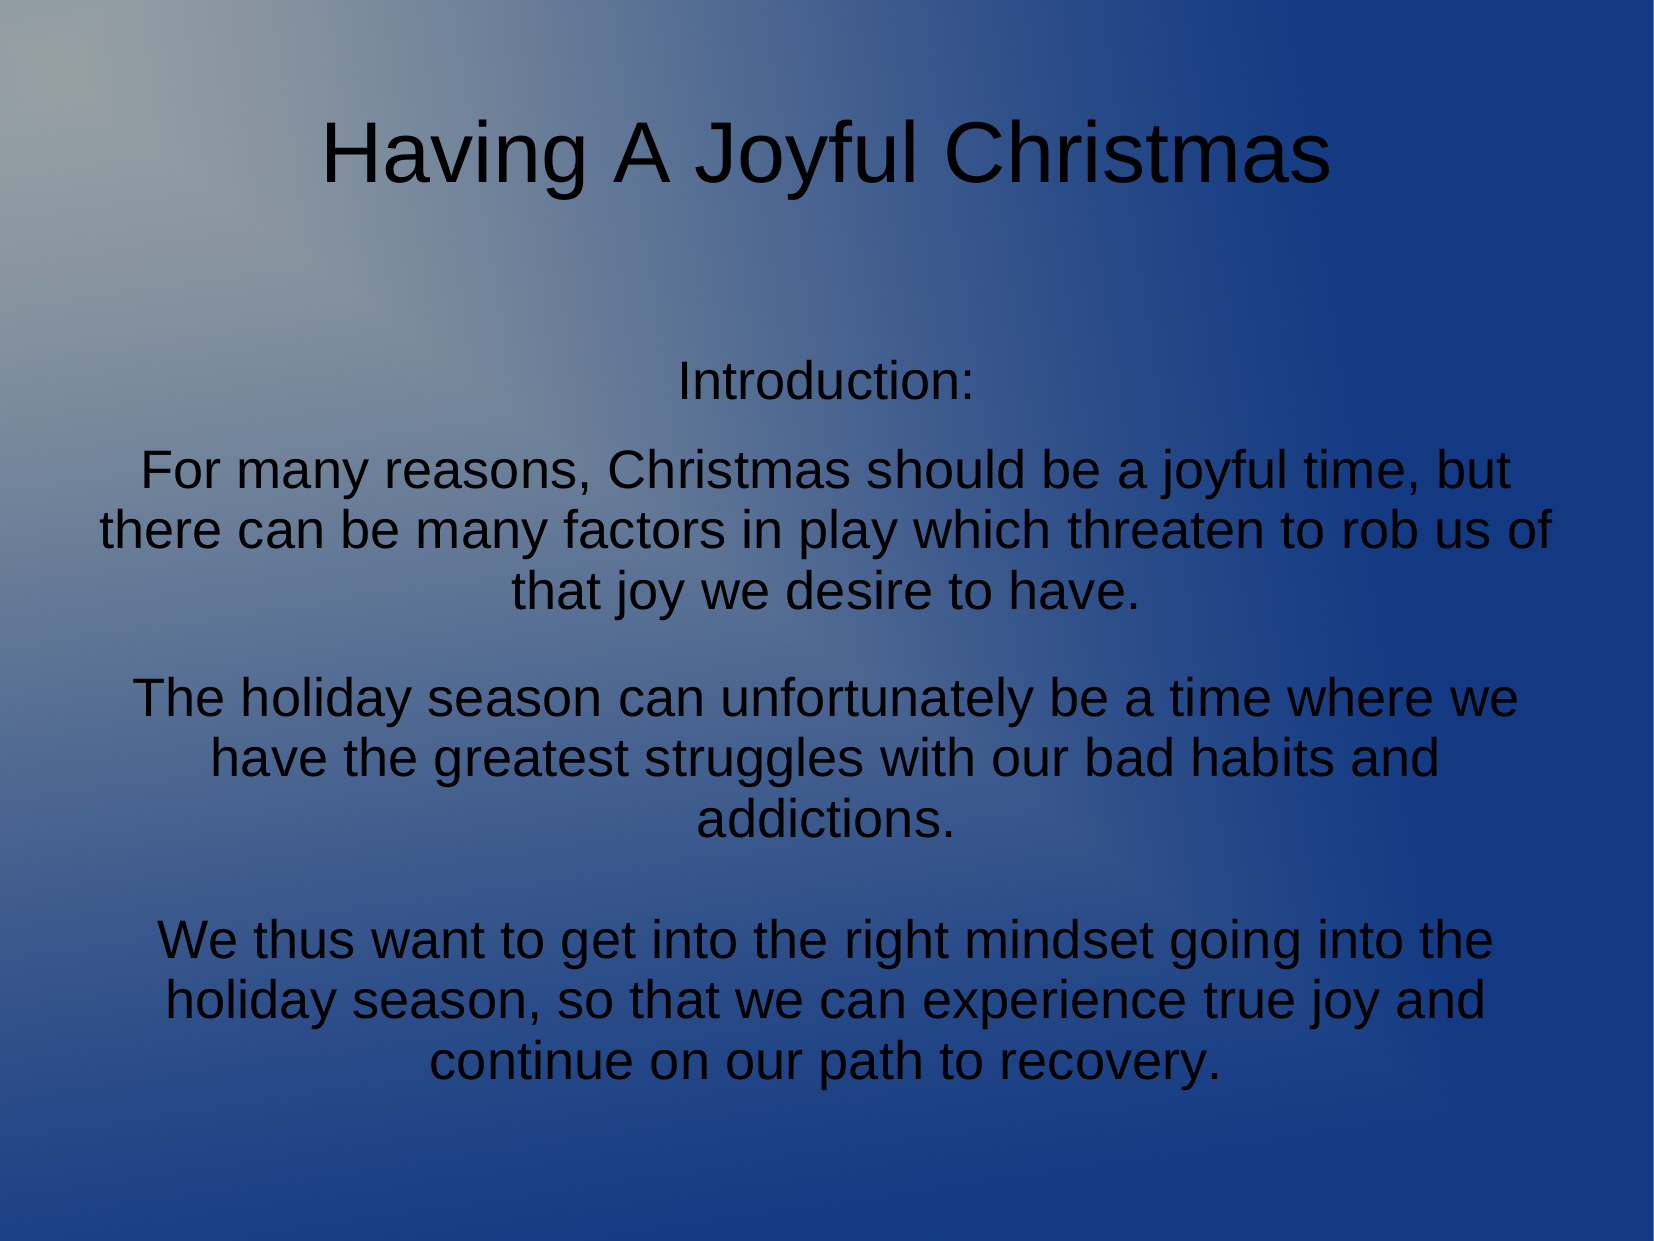

# Having A Joyful Christmas
Introduction:
For many reasons, Christmas should be a joyful time, but there can be many factors in play which threaten to rob us of that joy we desire to have.
The holiday season can unfortunately be a time where we have the greatest struggles with our bad habits and addictions.
We thus want to get into the right mindset going into the holiday season, so that we can experience true joy and continue on our path to recovery.